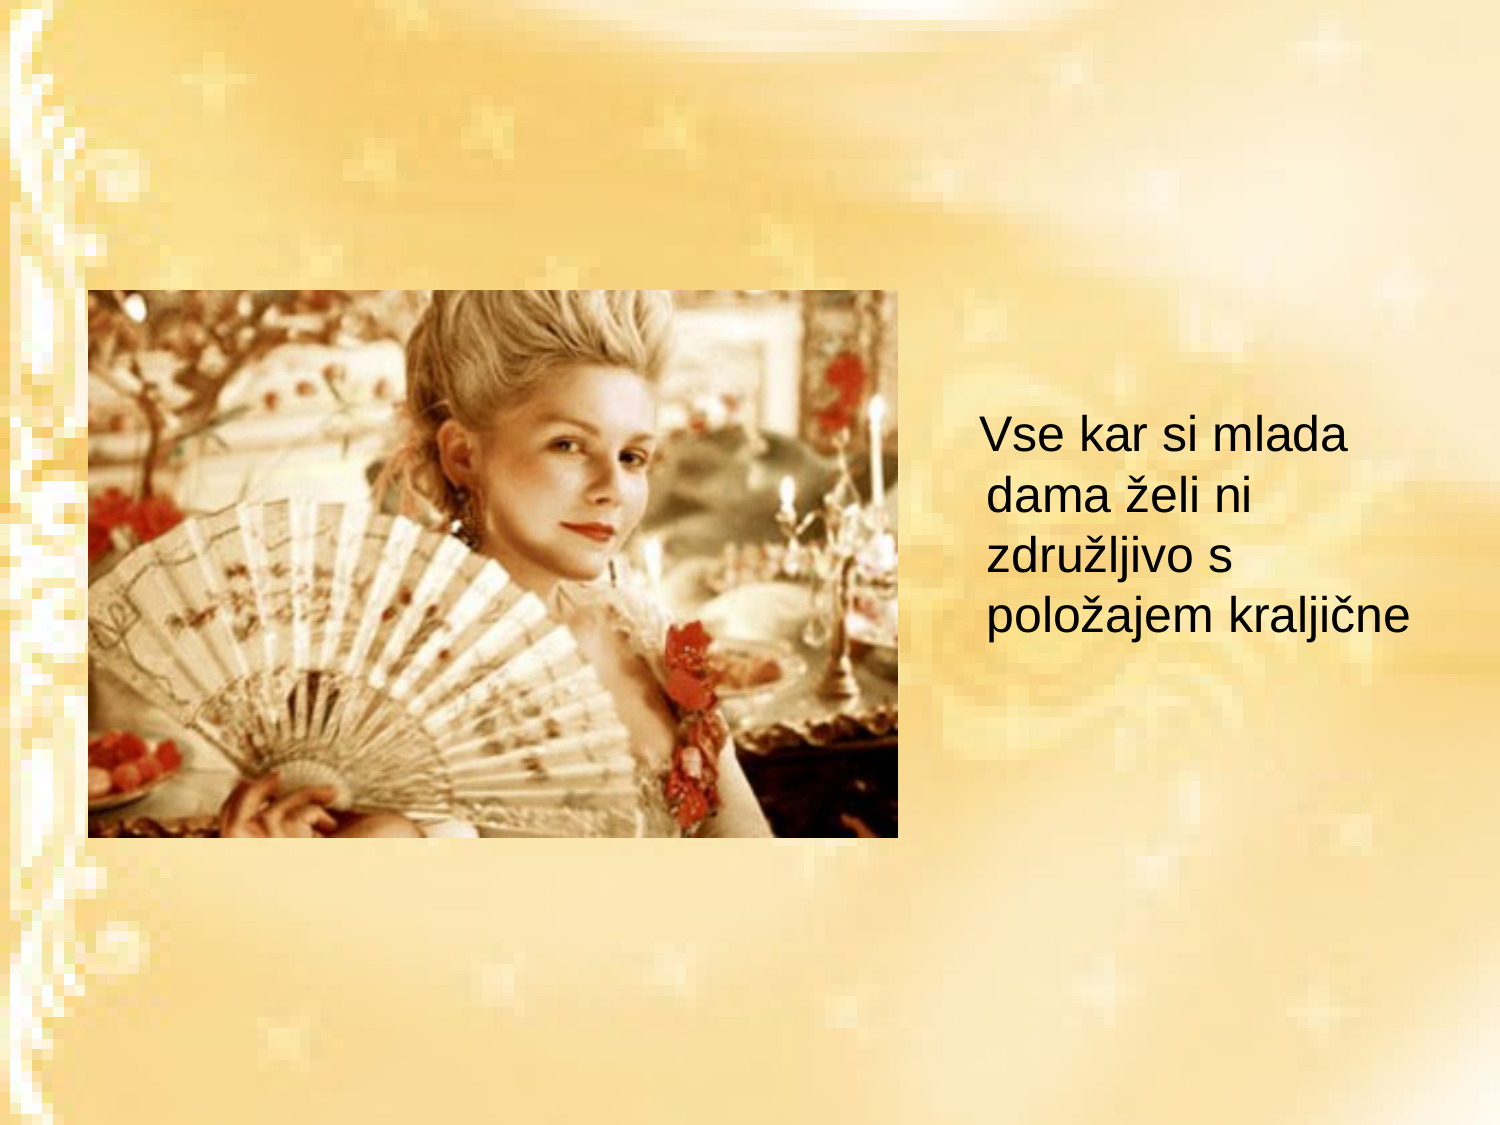

# Vse kar si mlada dama želi ni združljivo s položajem kraljične